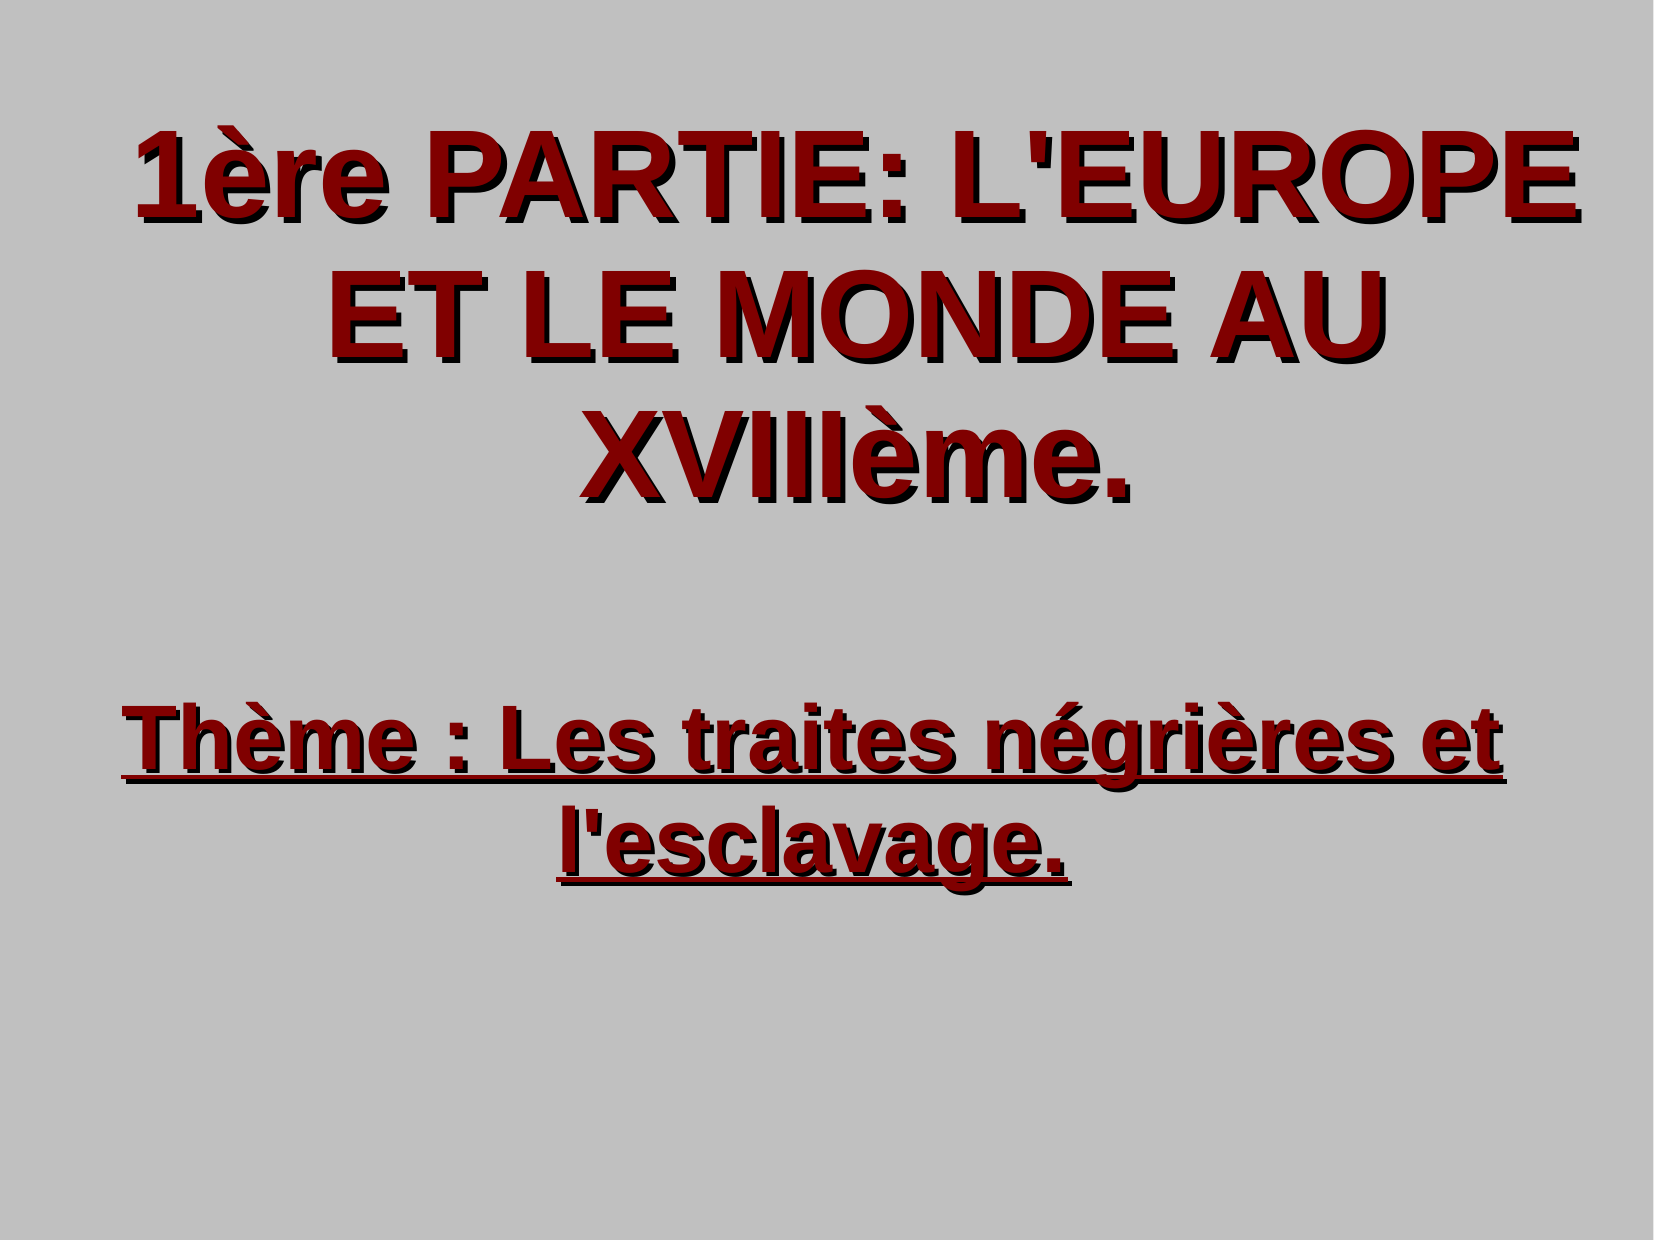

1ère PARTIE: L'EUROPE ET LE MONDE AU XVIIIème.
Thème : Les traites négrières et l'esclavage.